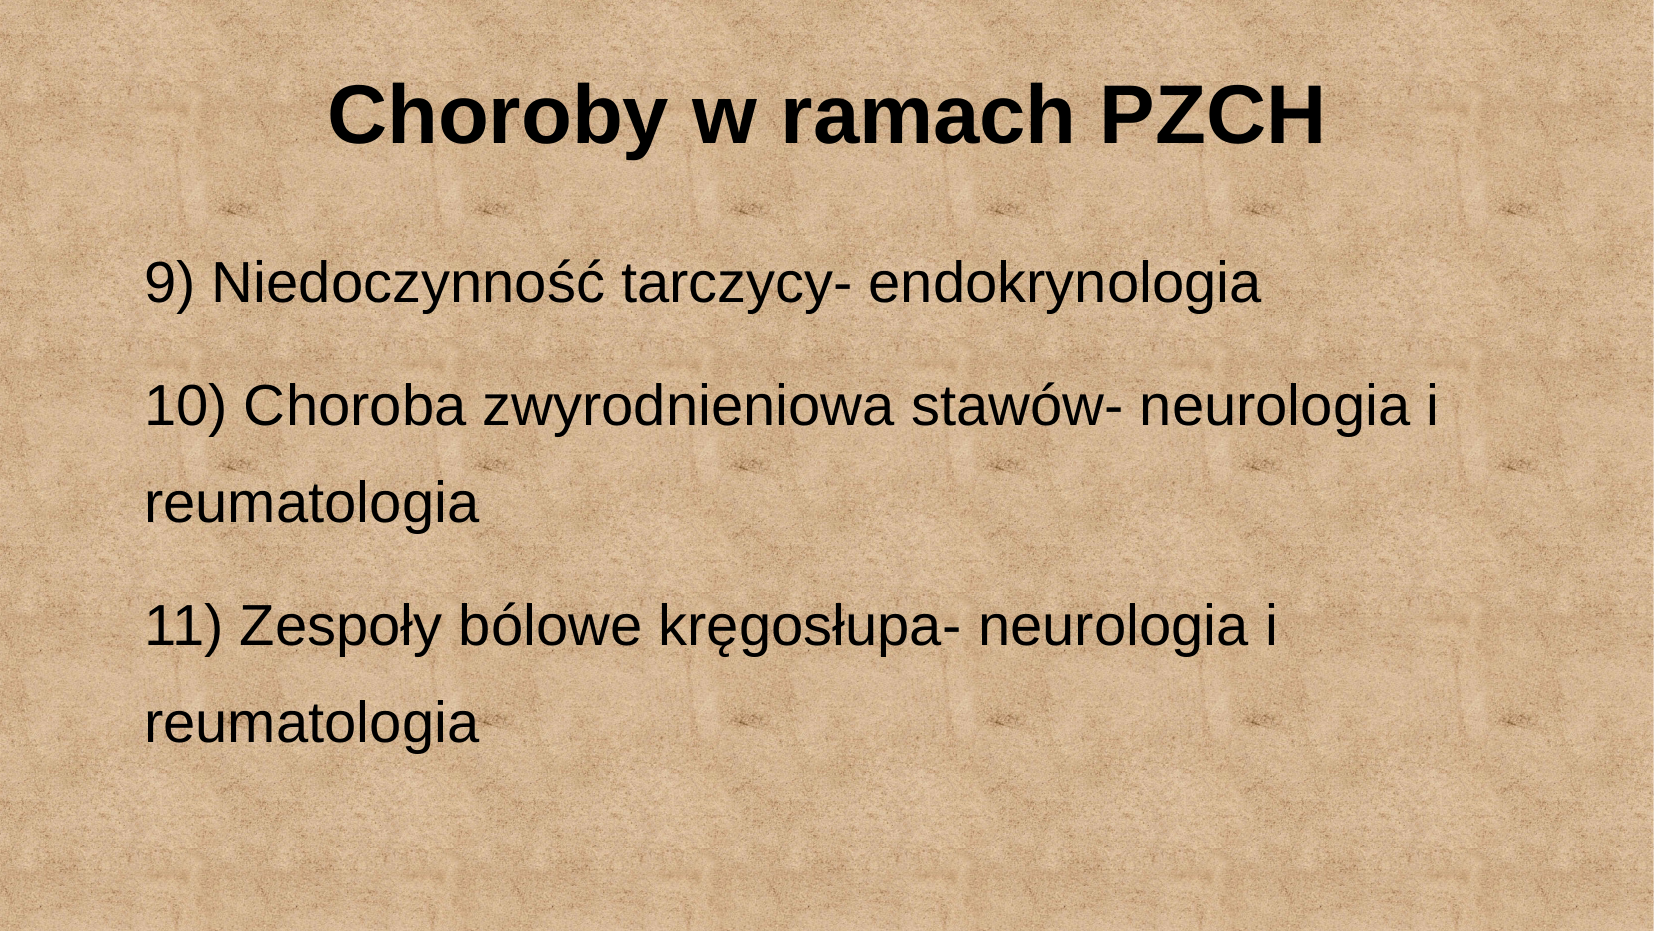

# Choroby w ramach PZCH
9) Niedoczynność tarczycy- endokrynologia
10) Choroba zwyrodnieniowa stawów- neurologia i reumatologia
11) Zespoły bólowe kręgosłupa- neurologia i reumatologia